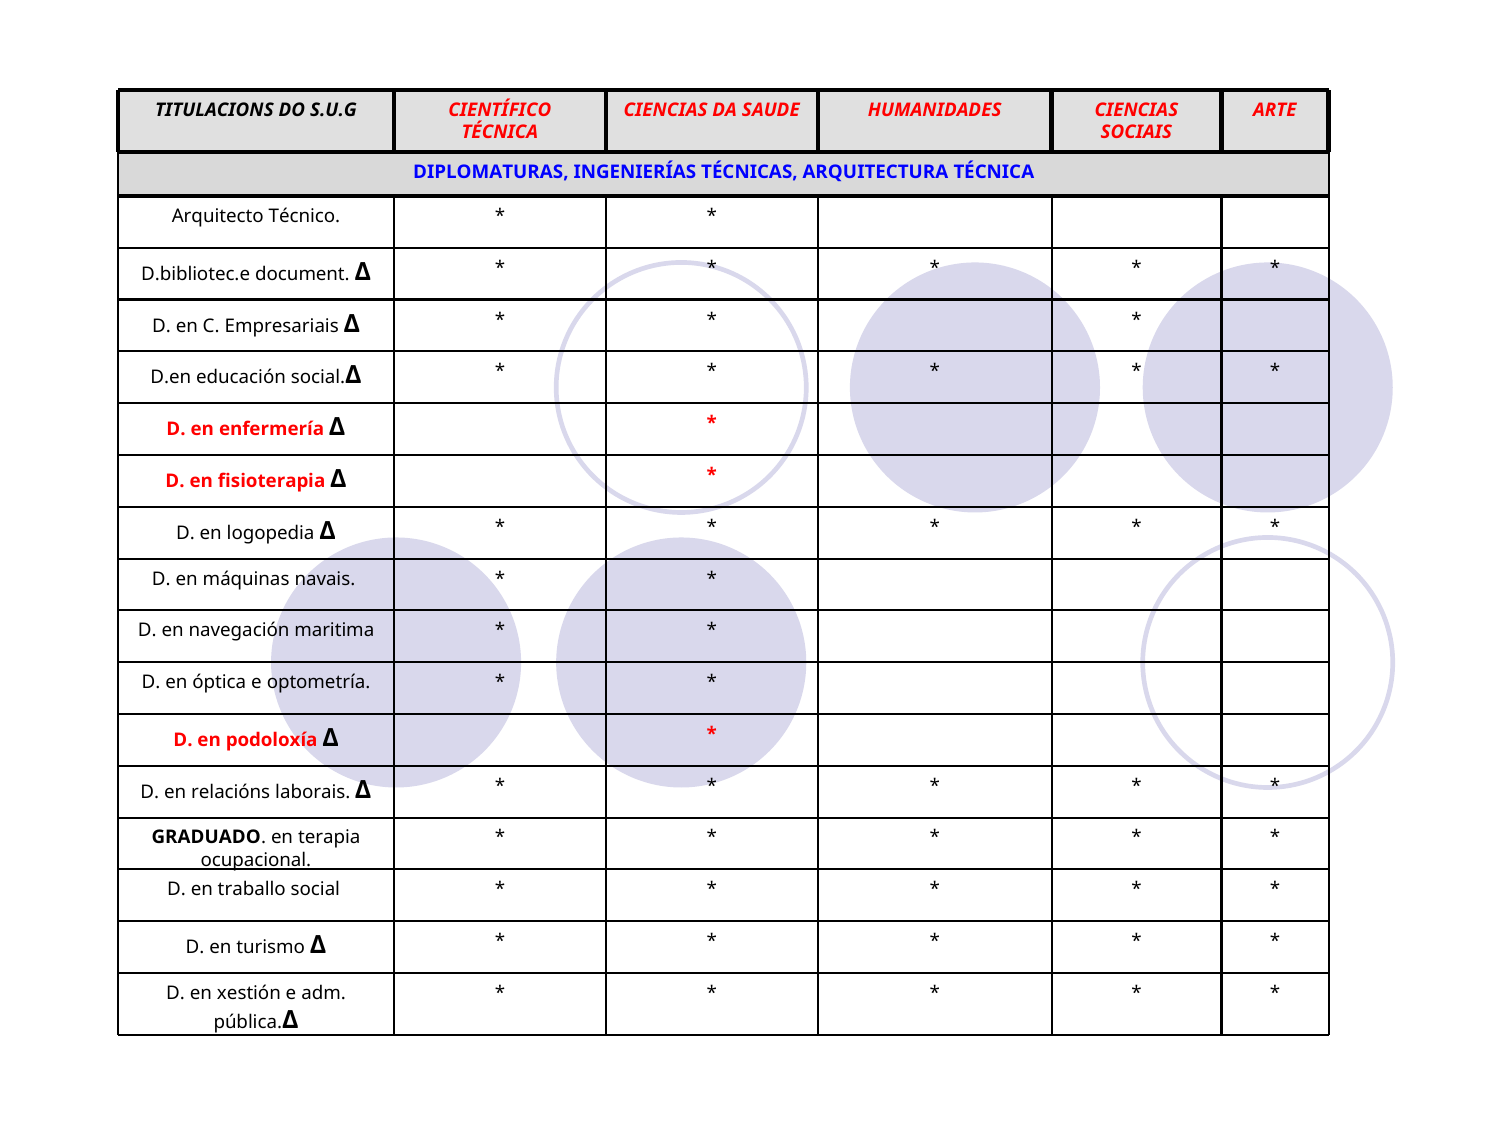

TITULACIONS DO S.U.G
CIENTÍFICO TÉCNICA
CIENCIAS DA SAUDE
HUMANIDADES
CIENCIAS SOCIAIS
ARTE
DIPLOMATURAS, INGENIERÍAS TÉCNICAS, ARQUITECTURA TÉCNICA
Arquitecto Técnico.
*
*
D.bibliotec.e document. Δ
*
*
*
*
*
D. en C. Empresariais Δ
*
*
*
D.en educación social.Δ
*
*
*
*
*
D. en enfermería Δ
*
D. en fisioterapia Δ
*
D. en logopedia Δ
*
*
*
*
*
D. en máquinas navais.
*
*
D. en navegación maritima
*
*
D. en óptica e optometría.
*
*
D. en podoloxía Δ
*
D. en relacións laborais. Δ
*
*
*
*
*
GRADUADO. en terapia ocupacional.
*
*
*
*
*
D. en traballo social
*
*
*
*
*
D. en turismo Δ
*
*
*
*
*
D. en xestión e adm. pública.Δ
*
*
*
*
*